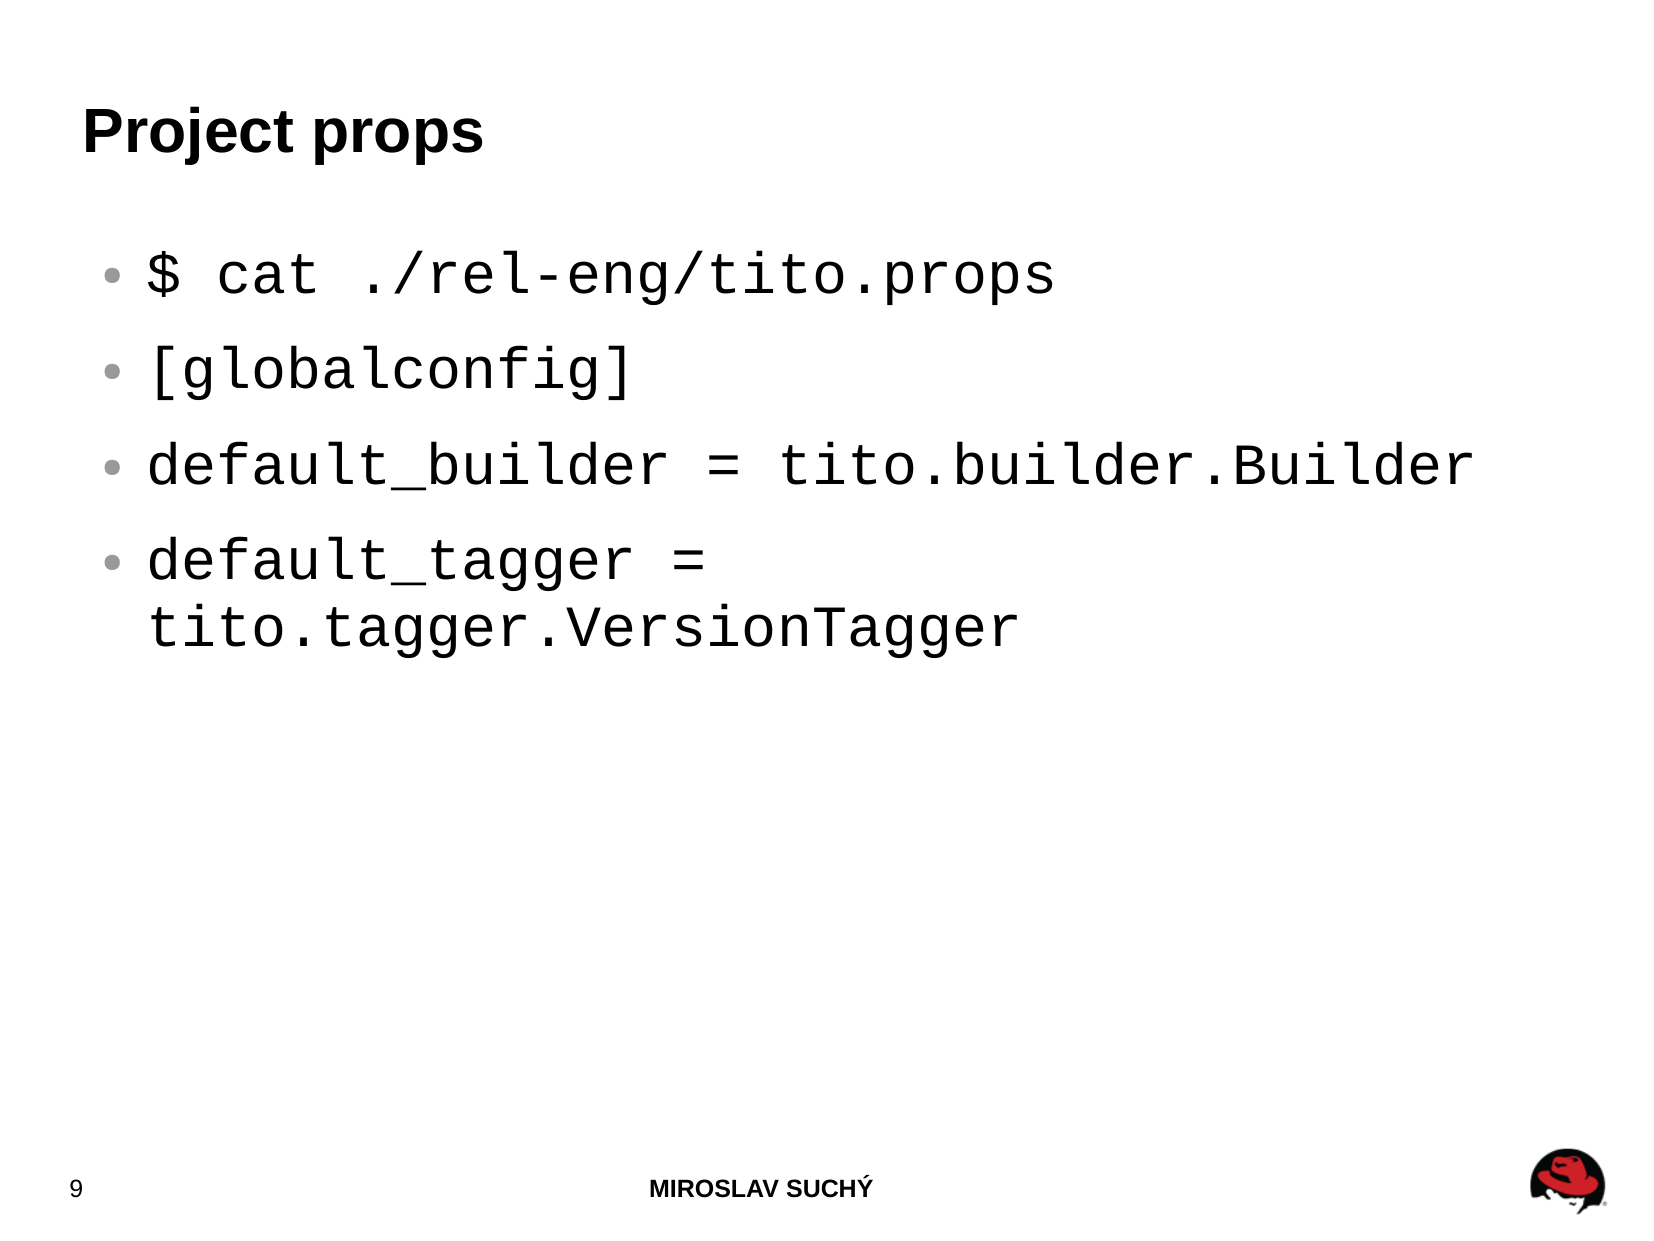

# Project props
$ cat ./rel-eng/tito.props
[globalconfig]
default_builder = tito.builder.Builder
default_tagger = tito.tagger.VersionTagger